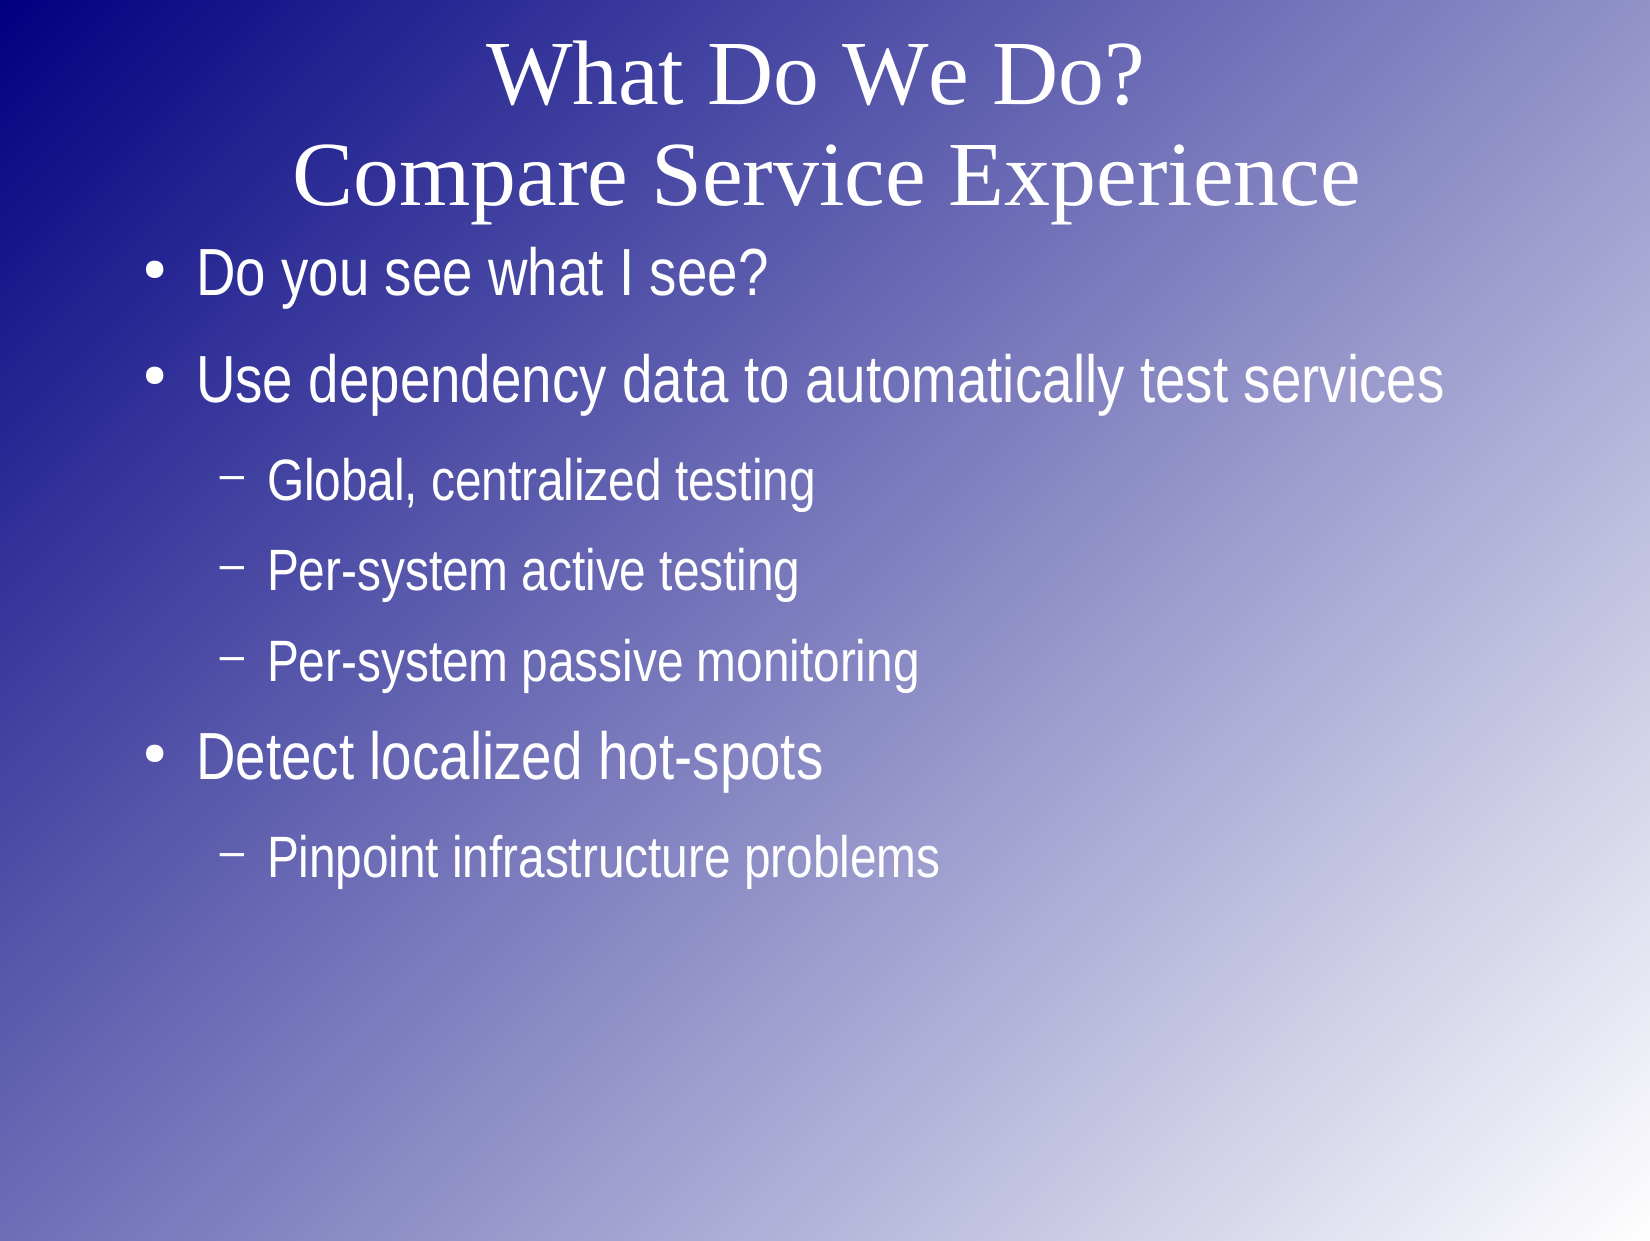

# What Do We Do? Compare Service Experience
Do you see what I see?
Use dependency data to automatically test services
Global, centralized testing
Per-system active testing
Per-system passive monitoring
Detect localized hot-spots
Pinpoint infrastructure problems